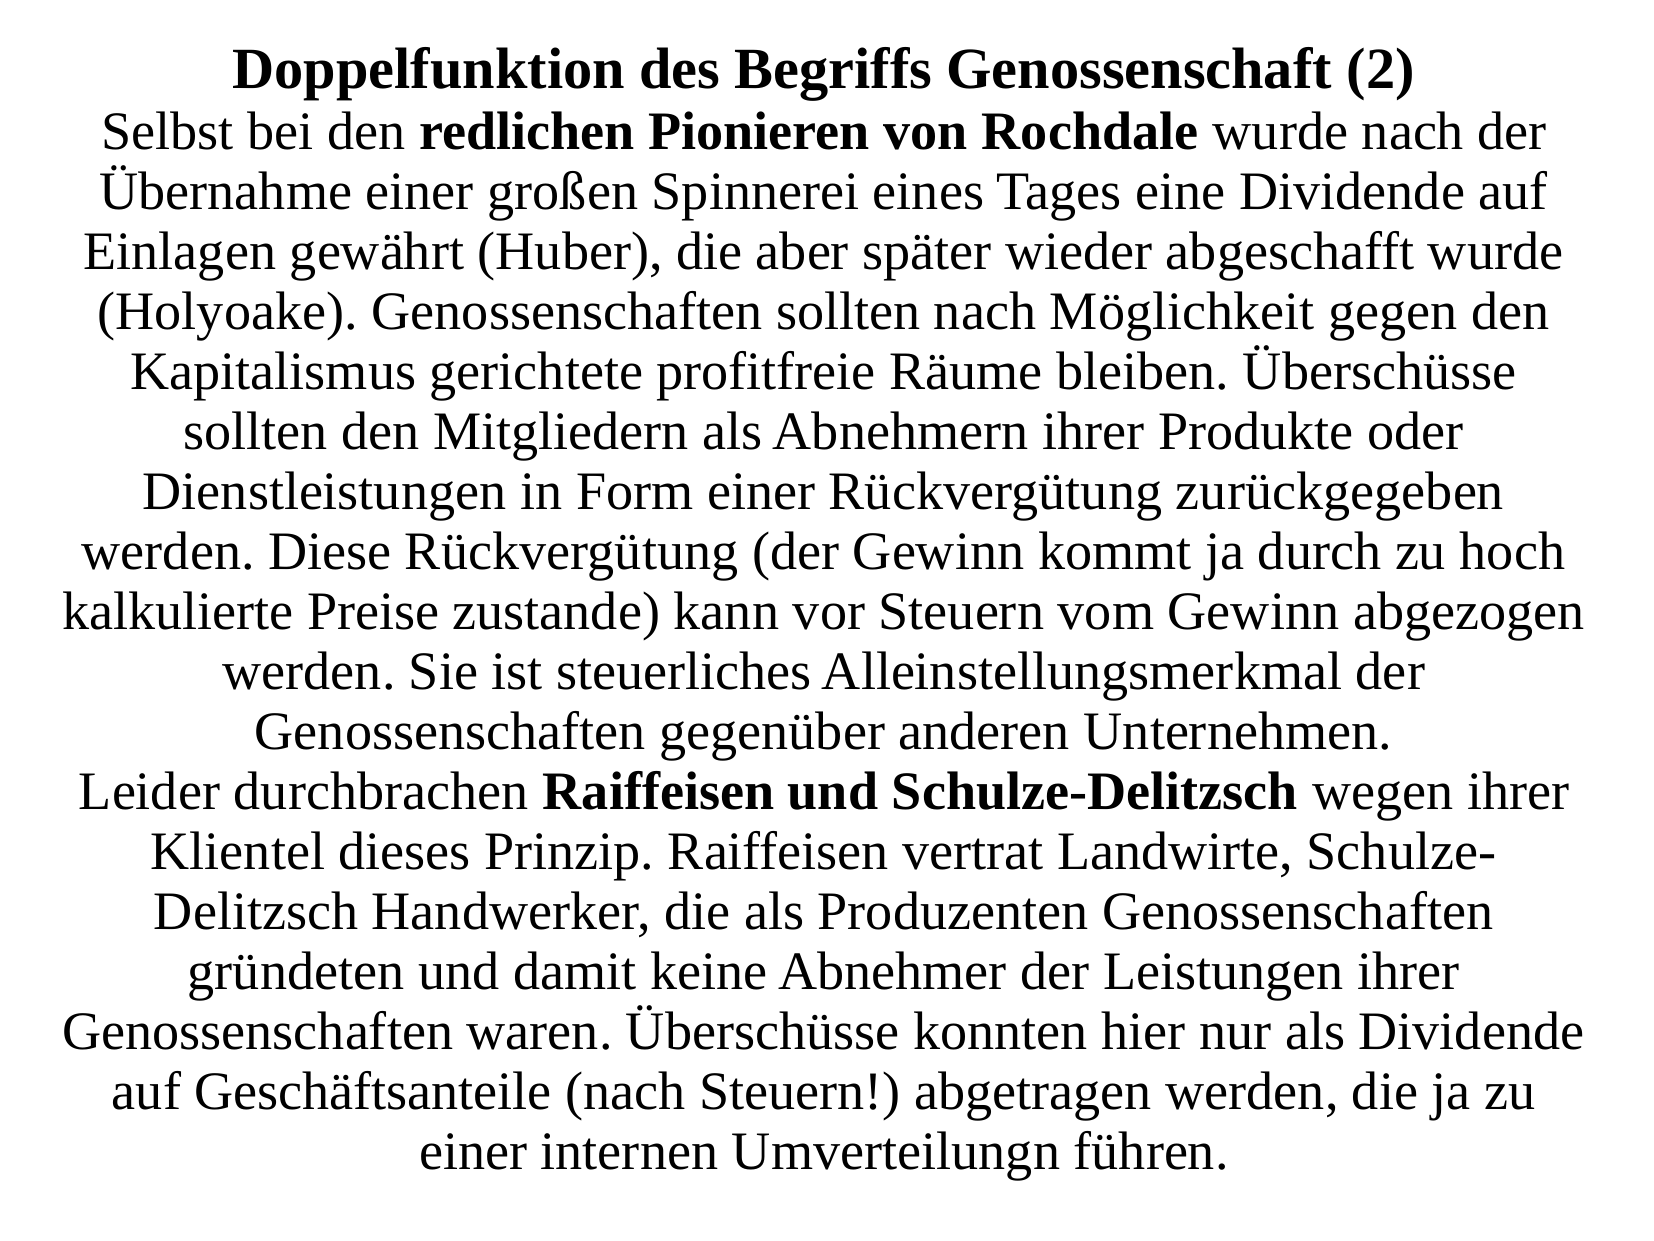

Doppelfunktion des Begriffs Genossenschaft (2)
Selbst bei den redlichen Pionieren von Rochdale wurde nach der Übernahme einer großen Spinnerei eines Tages eine Dividende auf Einlagen gewährt (Huber), die aber später wieder abgeschafft wurde (Holyoake). Genossenschaften sollten nach Möglichkeit gegen den Kapitalismus gerichtete profitfreie Räume bleiben. Überschüsse sollten den Mitgliedern als Abnehmern ihrer Produkte oder Dienstleistungen in Form einer Rückvergütung zurückgegeben werden. Diese Rückvergütung (der Gewinn kommt ja durch zu hoch kalkulierte Preise zustande) kann vor Steuern vom Gewinn abgezogen werden. Sie ist steuerliches Alleinstellungsmerkmal der Genossenschaften gegenüber anderen Unternehmen.
Leider durchbrachen Raiffeisen und Schulze-Delitzsch wegen ihrer Klientel dieses Prinzip. Raiffeisen vertrat Landwirte, Schulze-Delitzsch Handwerker, die als Produzenten Genossenschaften gründeten und damit keine Abnehmer der Leistungen ihrer Genossenschaften waren. Überschüsse konnten hier nur als Dividende auf Geschäftsanteile (nach Steuern!) abgetragen werden, die ja zu einer internen Umverteilungn führen.